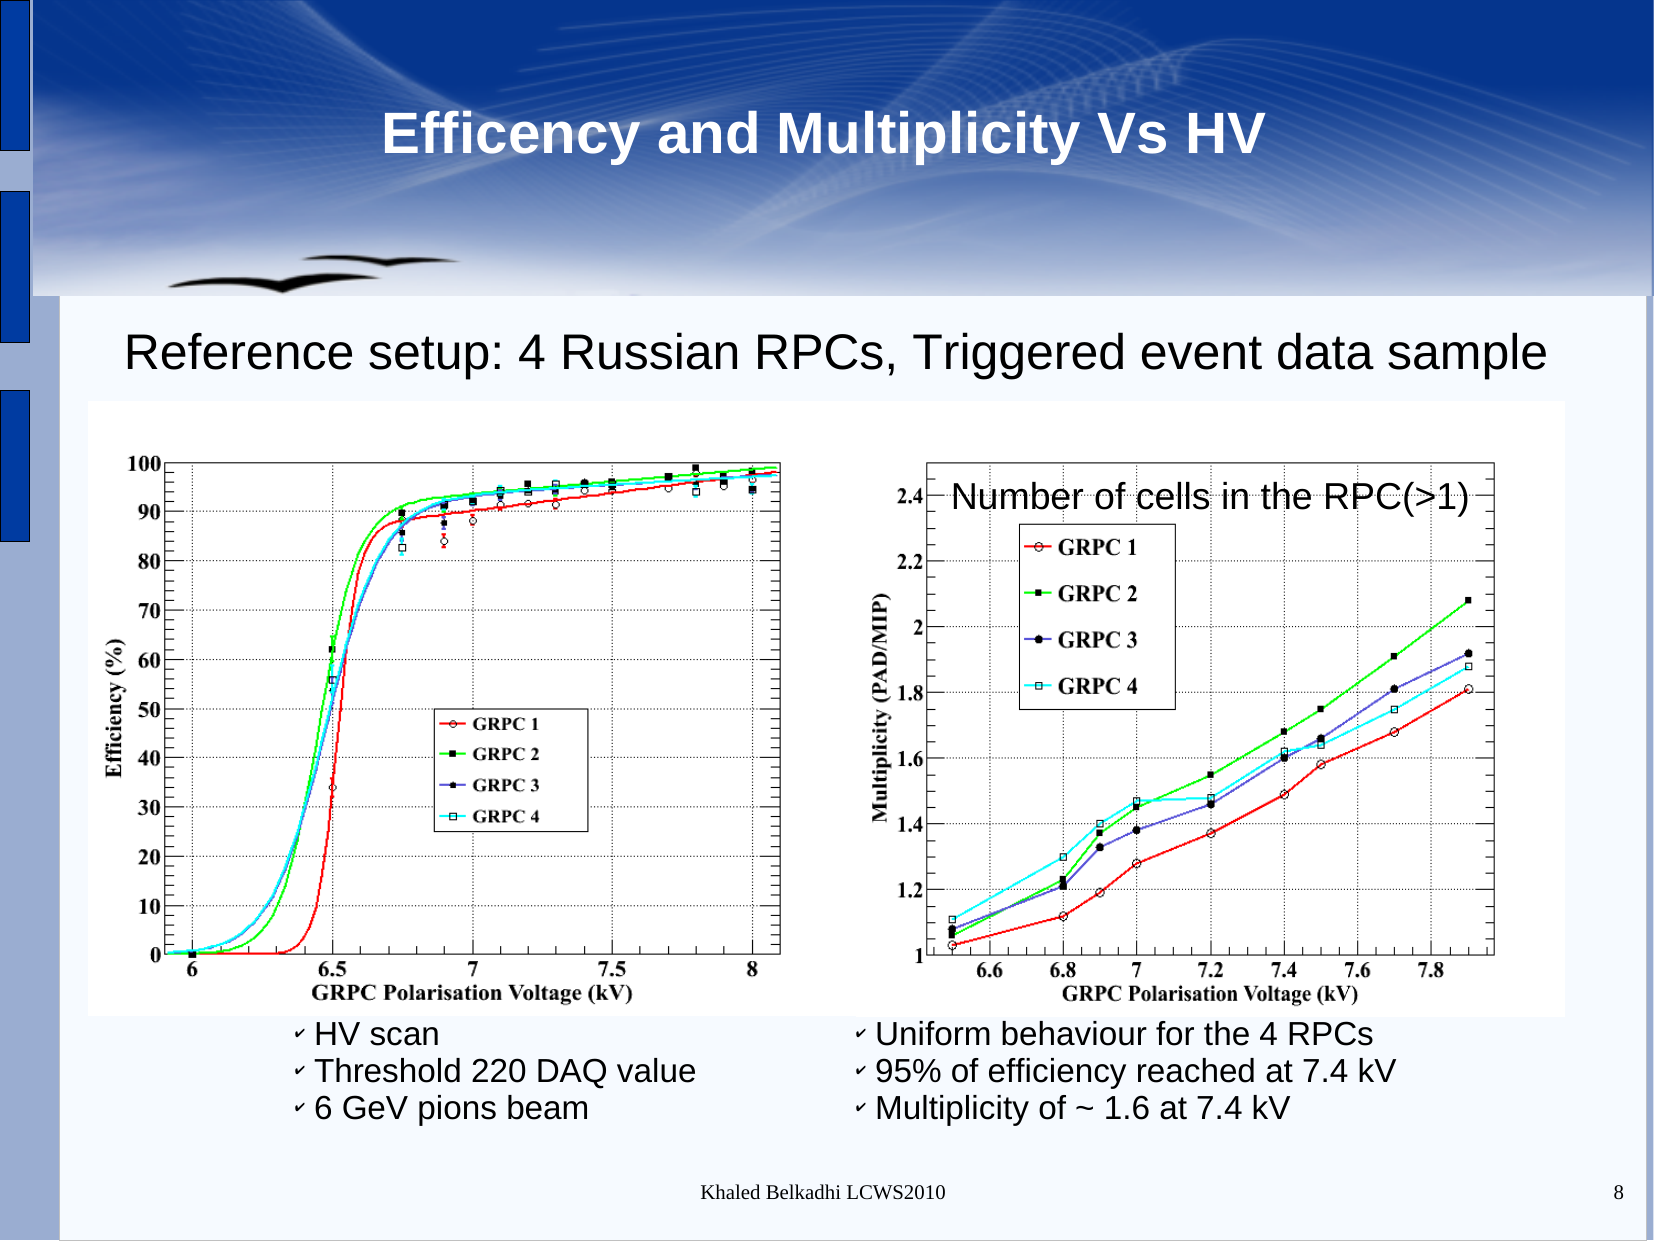

# Efficency and Multiplicity Vs HV
Reference setup: 4 Russian RPCs, Triggered event data sample
Number of cells in the RPC(>1)
 HV scan
 Threshold 220 DAQ value
 6 GeV pions beam
 Uniform behaviour for the 4 RPCs
 95% of efficiency reached at 7.4 kV
 Multiplicity of ~ 1.6 at 7.4 kV
Khaled Belkadhi LCWS2010